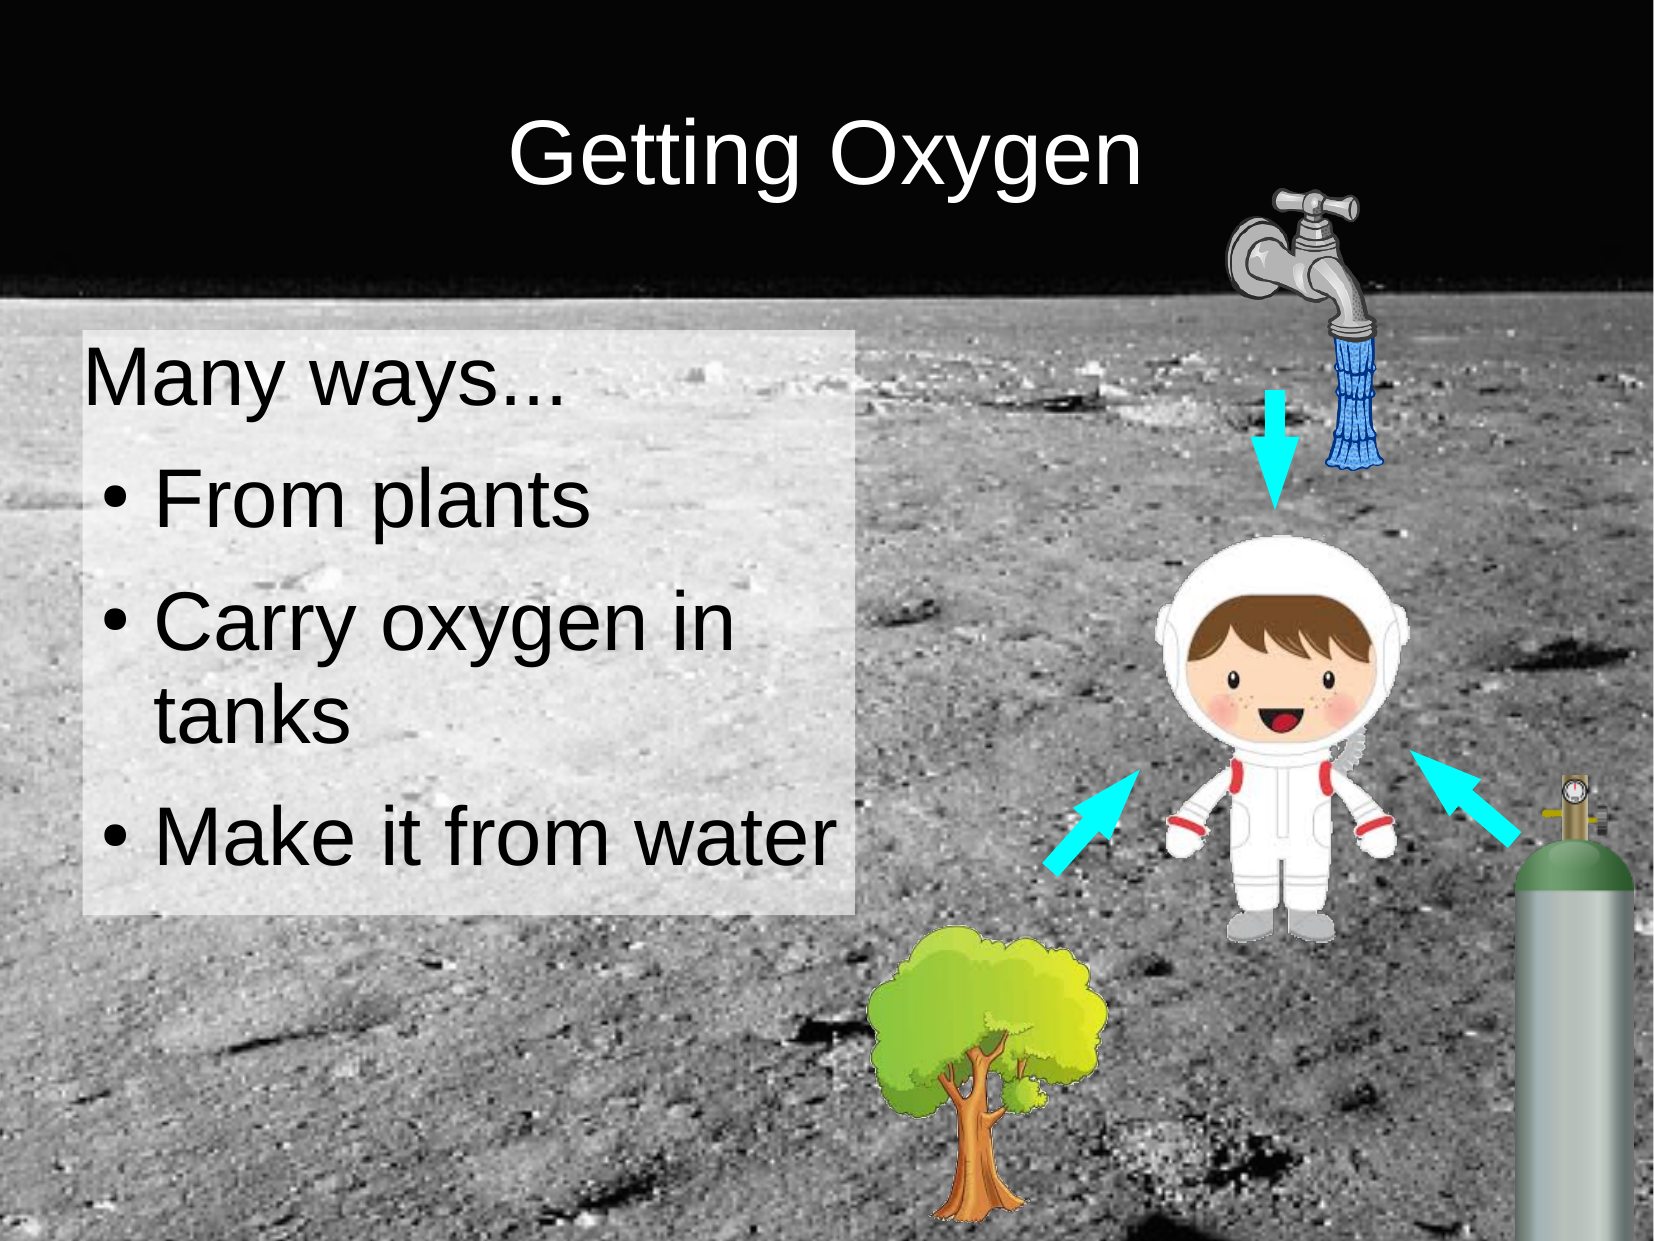

# Getting Oxygen
Many ways...
From plants
Carry oxygen in tanks
Make it from water